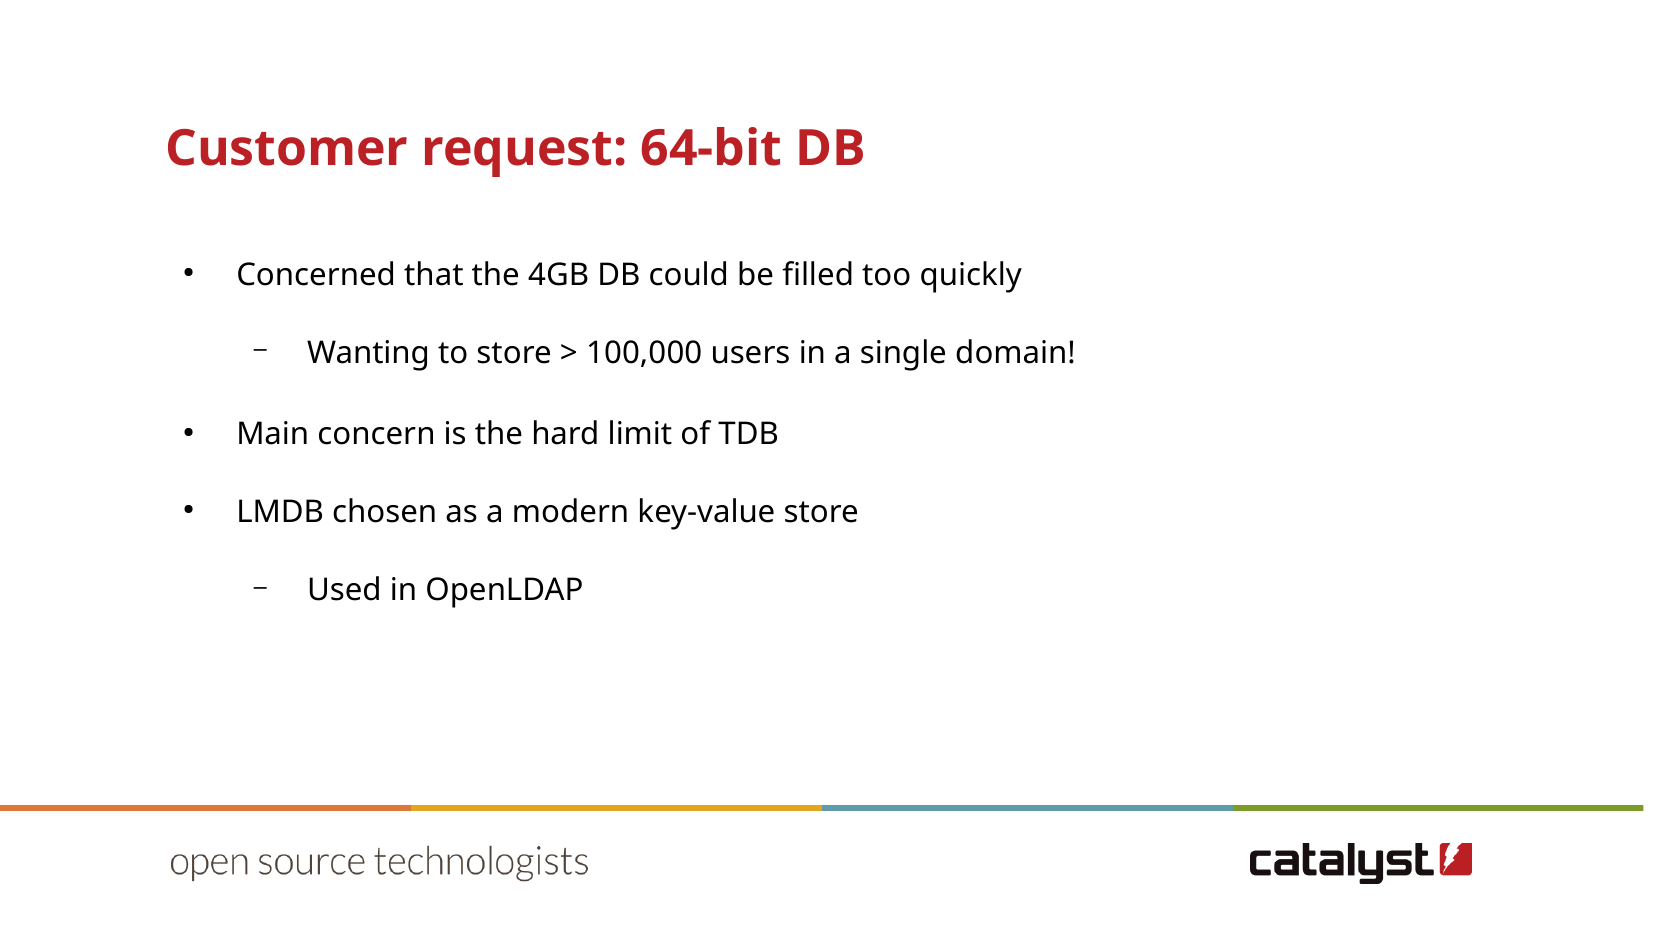

# Customer request: 64-bit DB
Concerned that the 4GB DB could be filled too quickly
Wanting to store > 100,000 users in a single domain!
Main concern is the hard limit of TDB
LMDB chosen as a modern key-value store
Used in OpenLDAP